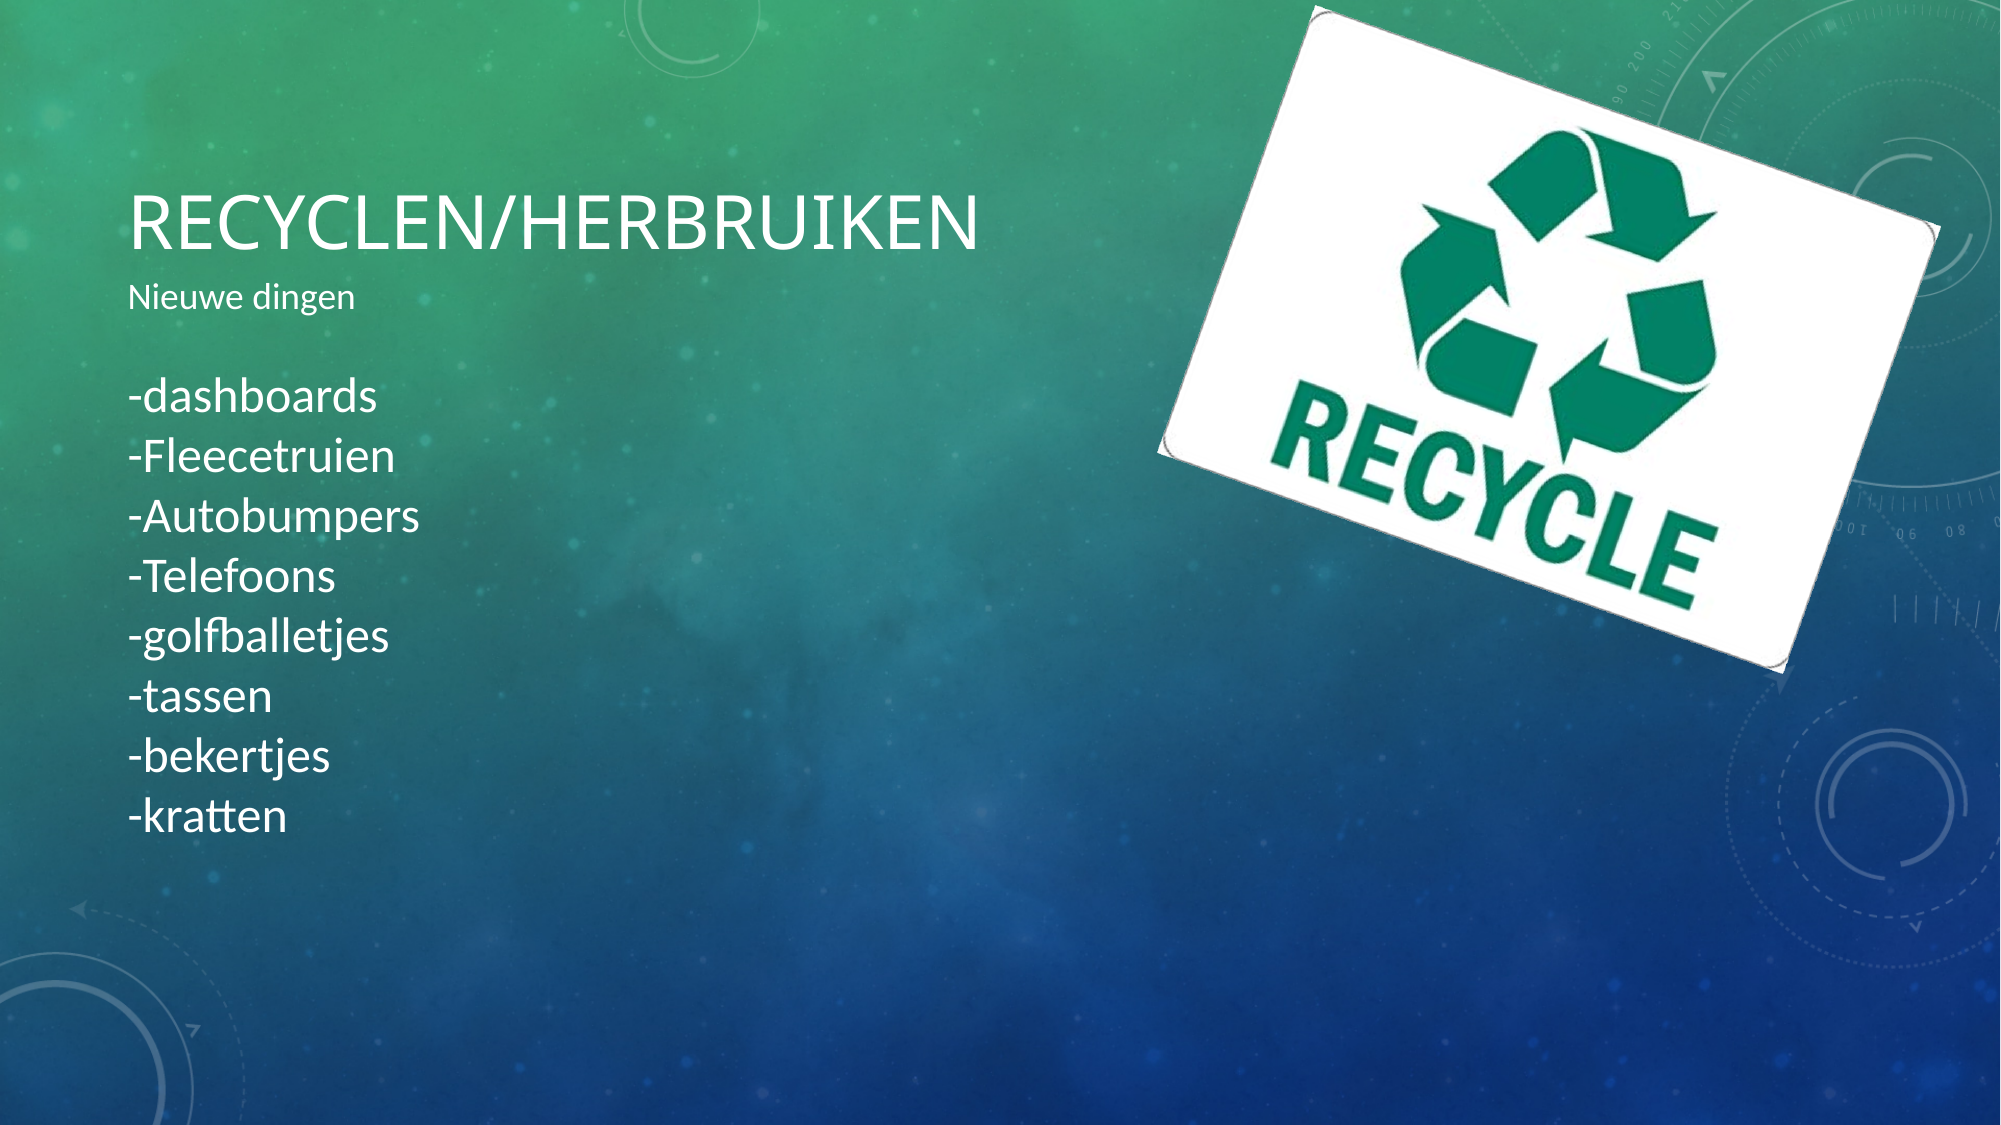

# Recyclen/herbruiken
Nieuwe dingen
-dashboards
-Fleecetruien
-Autobumpers
-Telefoons
-golfballetjes
-tassen
-bekertjes
-kratten